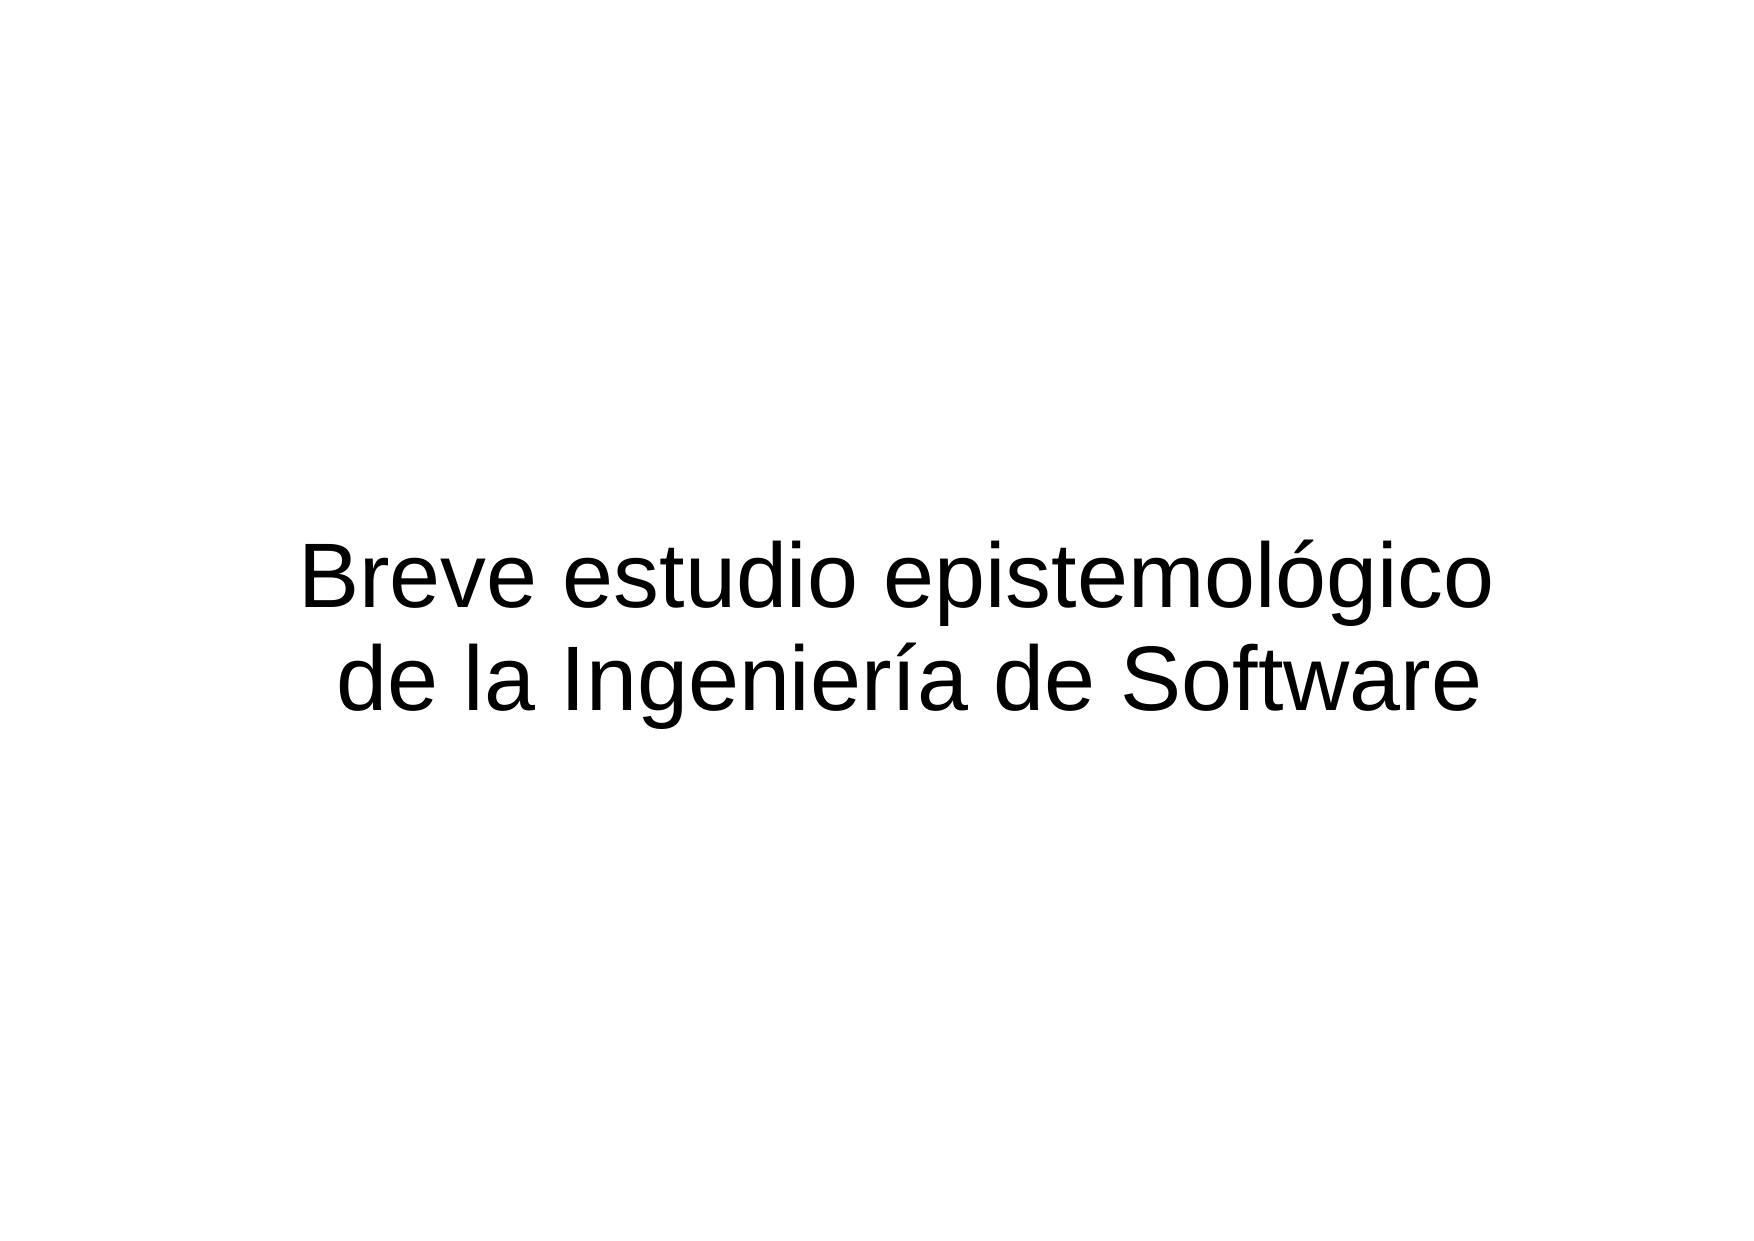

# Breve estudio epistemológico de la Ingeniería de Software